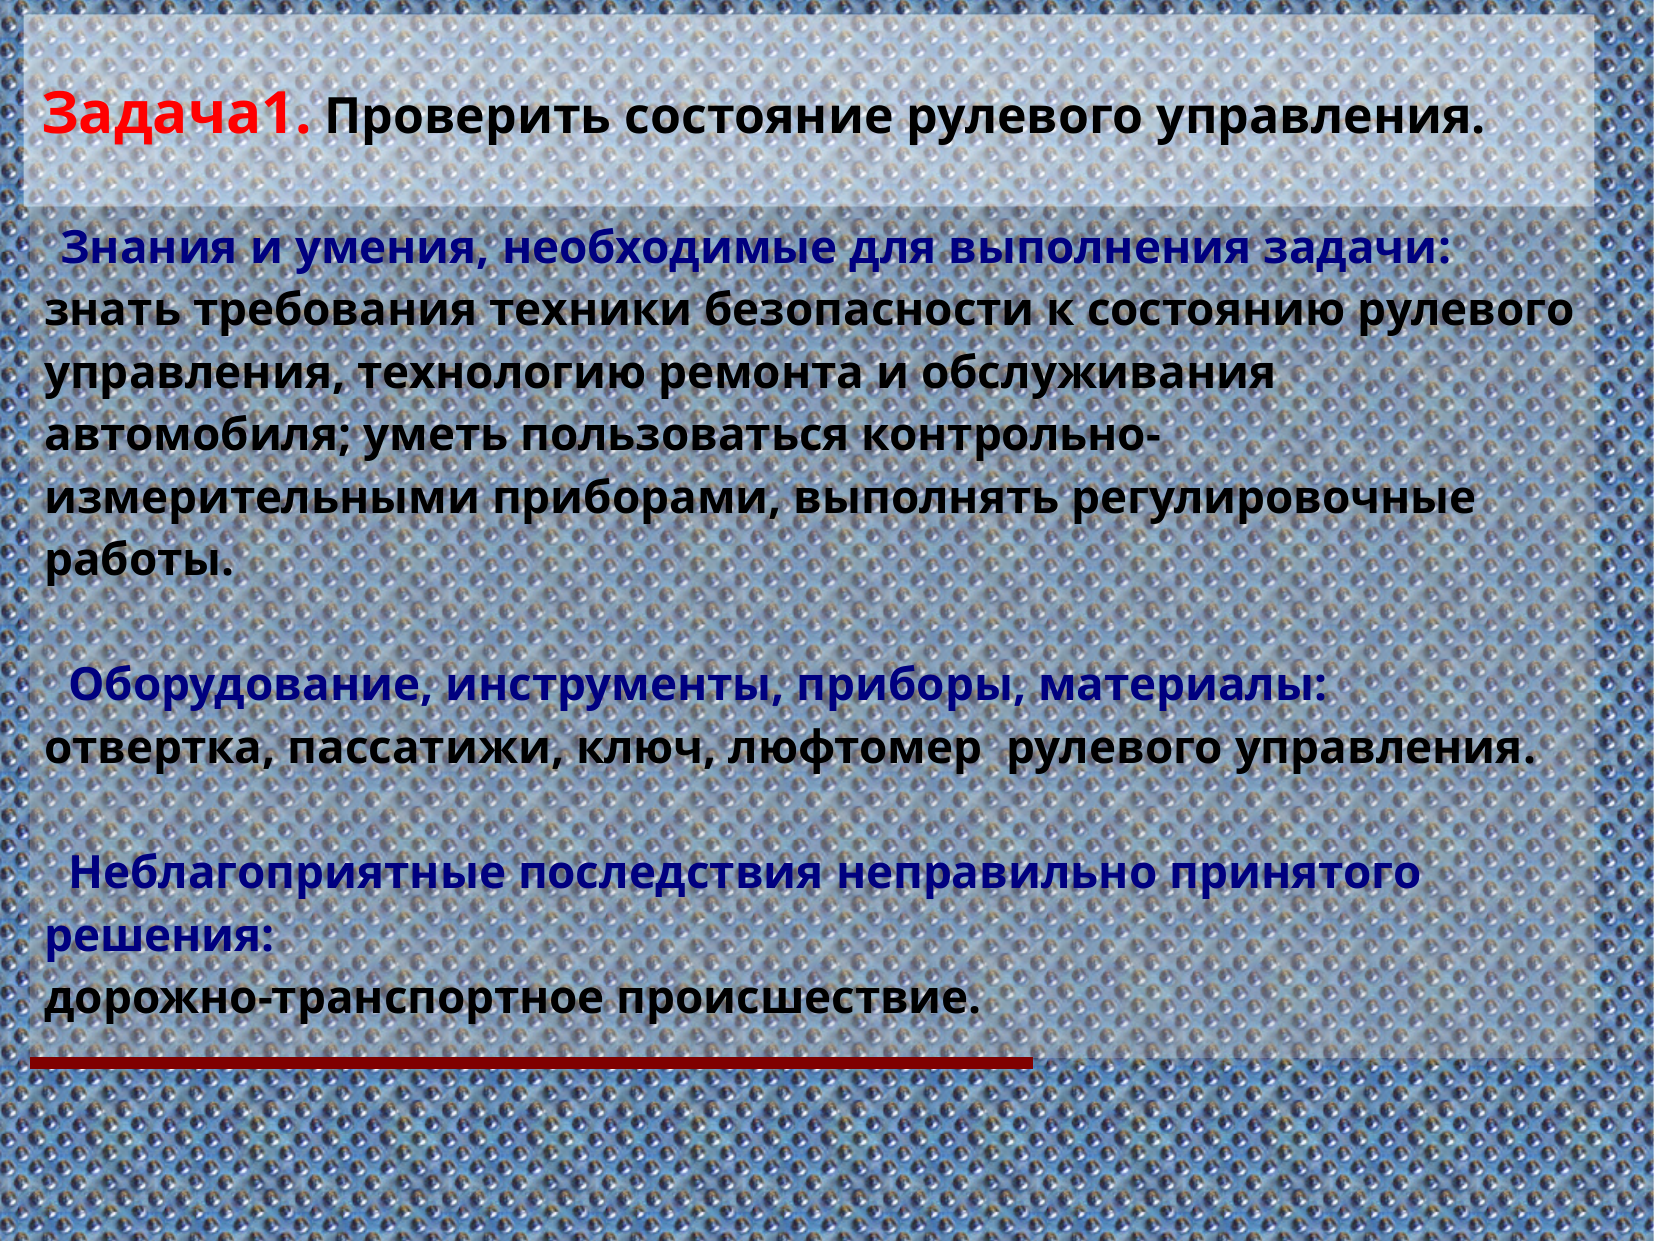

# Задача1. Проверить состояние рулевого управления.
 Знания и умения, необходимые для выполнения задачи: знать требования техники безопасности к состоянию рулевого управления, технологию ремонта и обслуживания автомобиля; уметь пользоваться контрольно-измерительными приборами, выполнять регулировочные работы.
 Оборудование, инструменты, приборы, материалы:
отвертка, пассатижи, ключ, люфтомер рулевого управления.
 Неблагоприятные последствия неправильно принятого решения:
дорожно-транспортное происшествие.